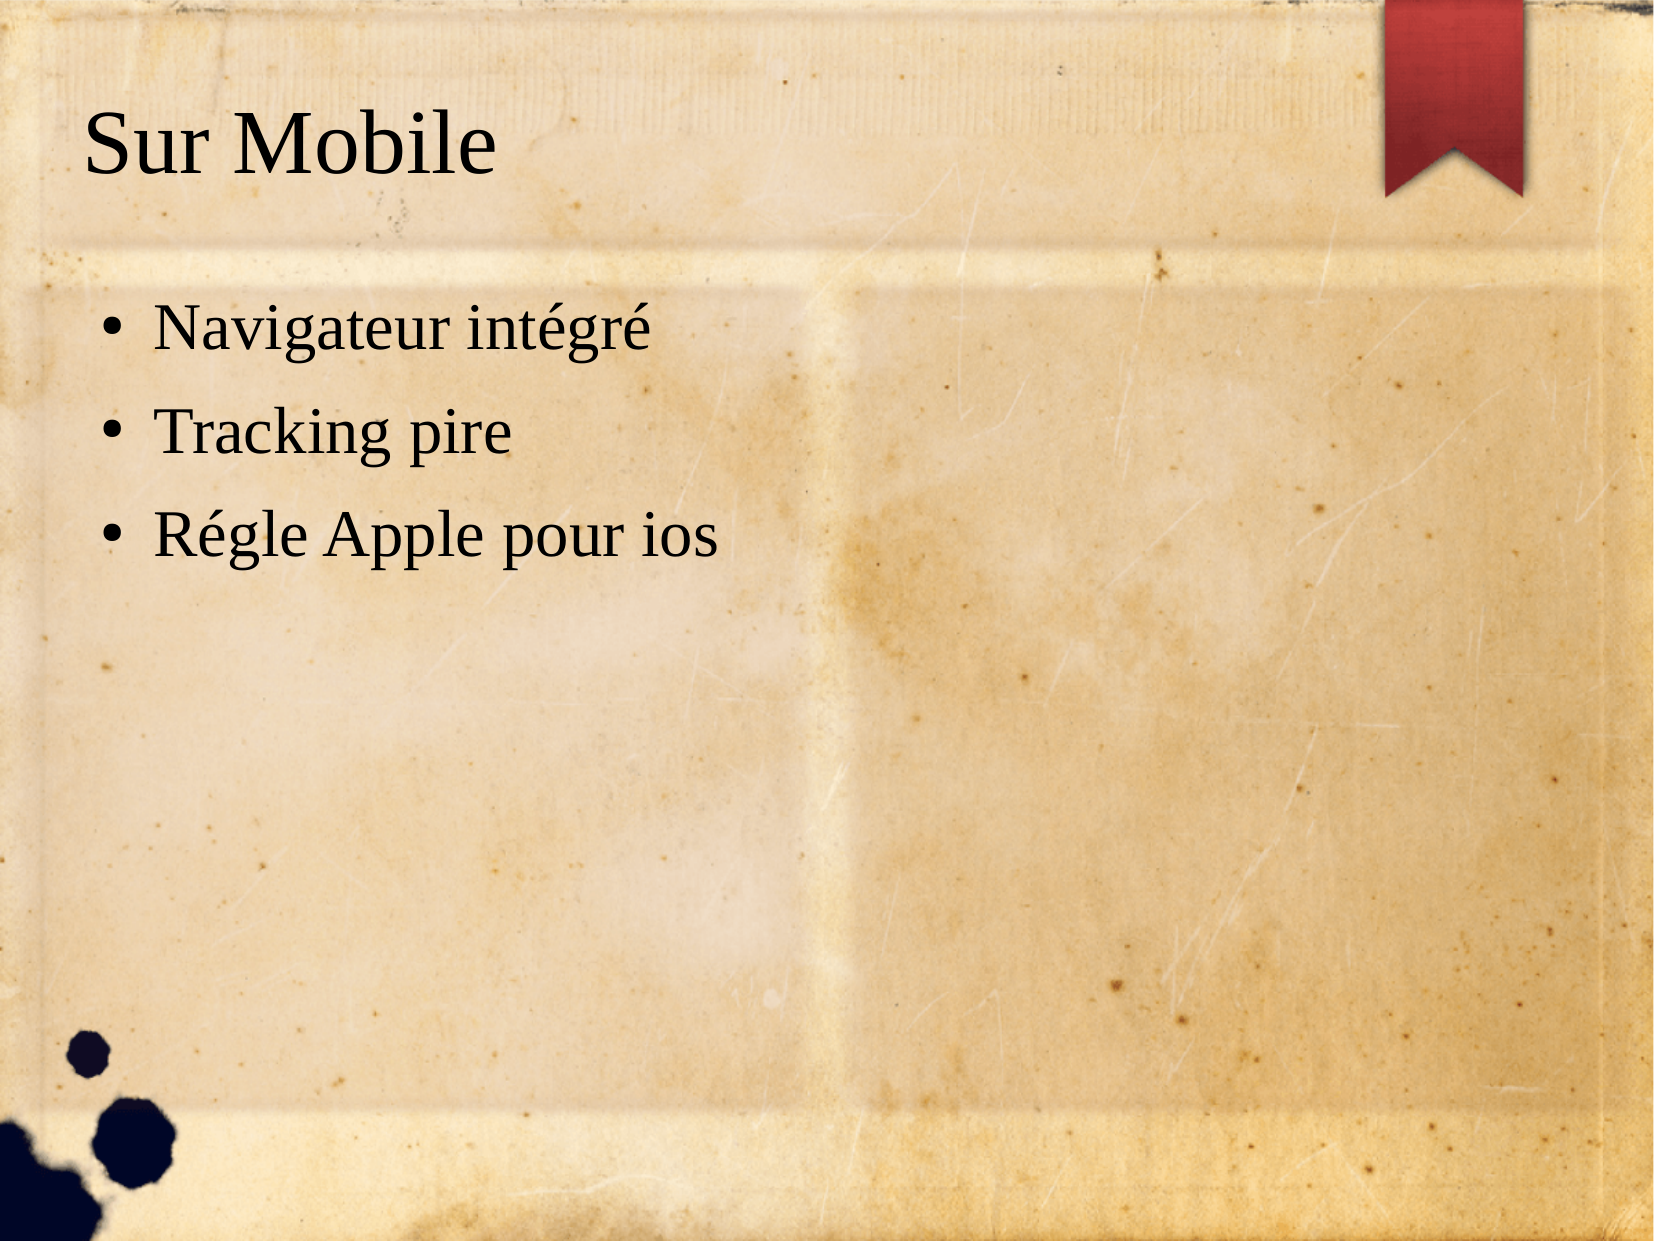

# Sur Mobile
Navigateur intégré
Tracking pire
Régle Apple pour ios